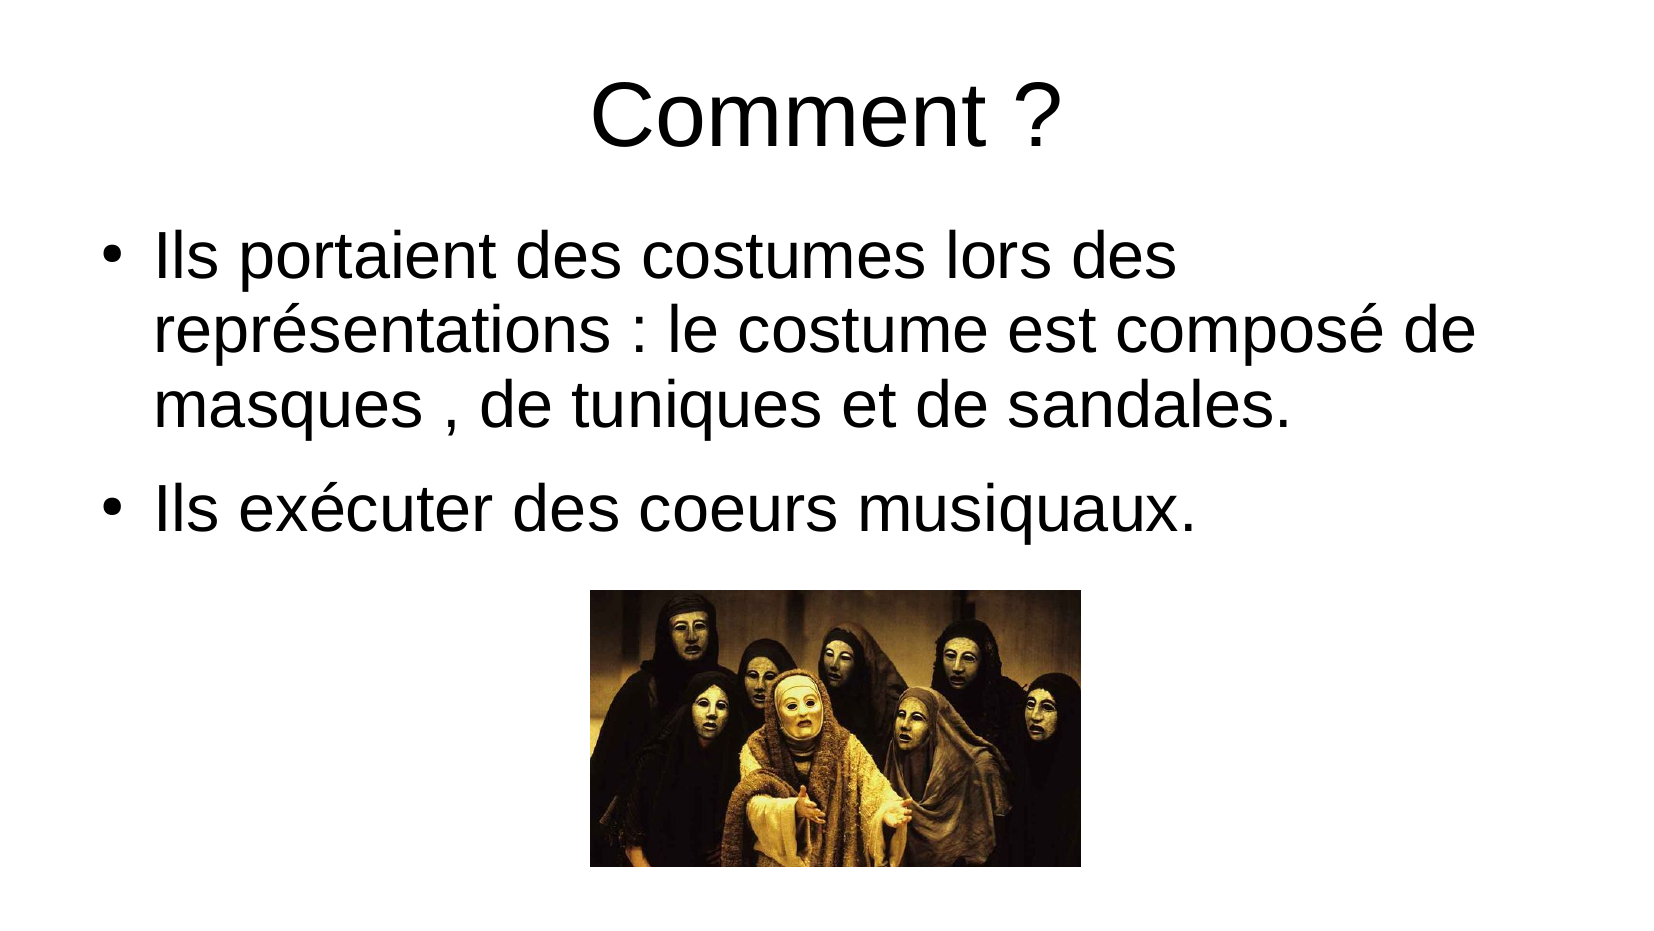

# Comment ?
Ils portaient des costumes lors des représentations : le costume est composé de masques , de tuniques et de sandales.
Ils exécuter des coeurs musiquaux.